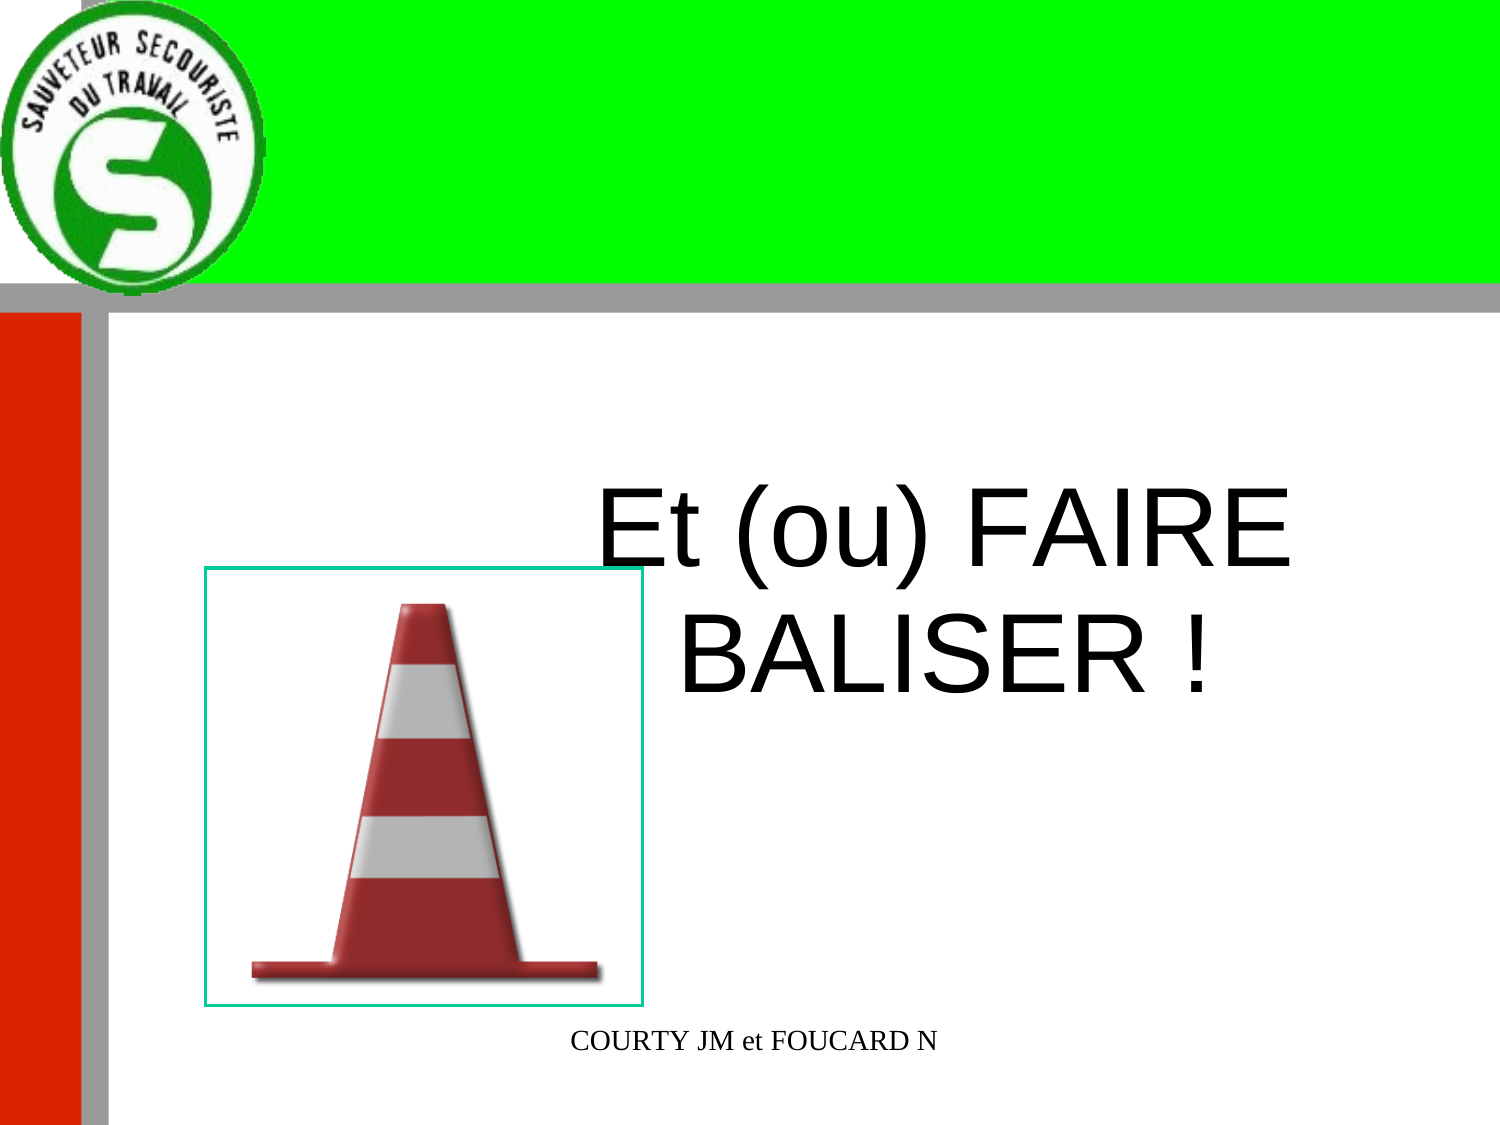

# Et (ou) FAIRE BALISER !
 COURTY JM et FOUCARD N